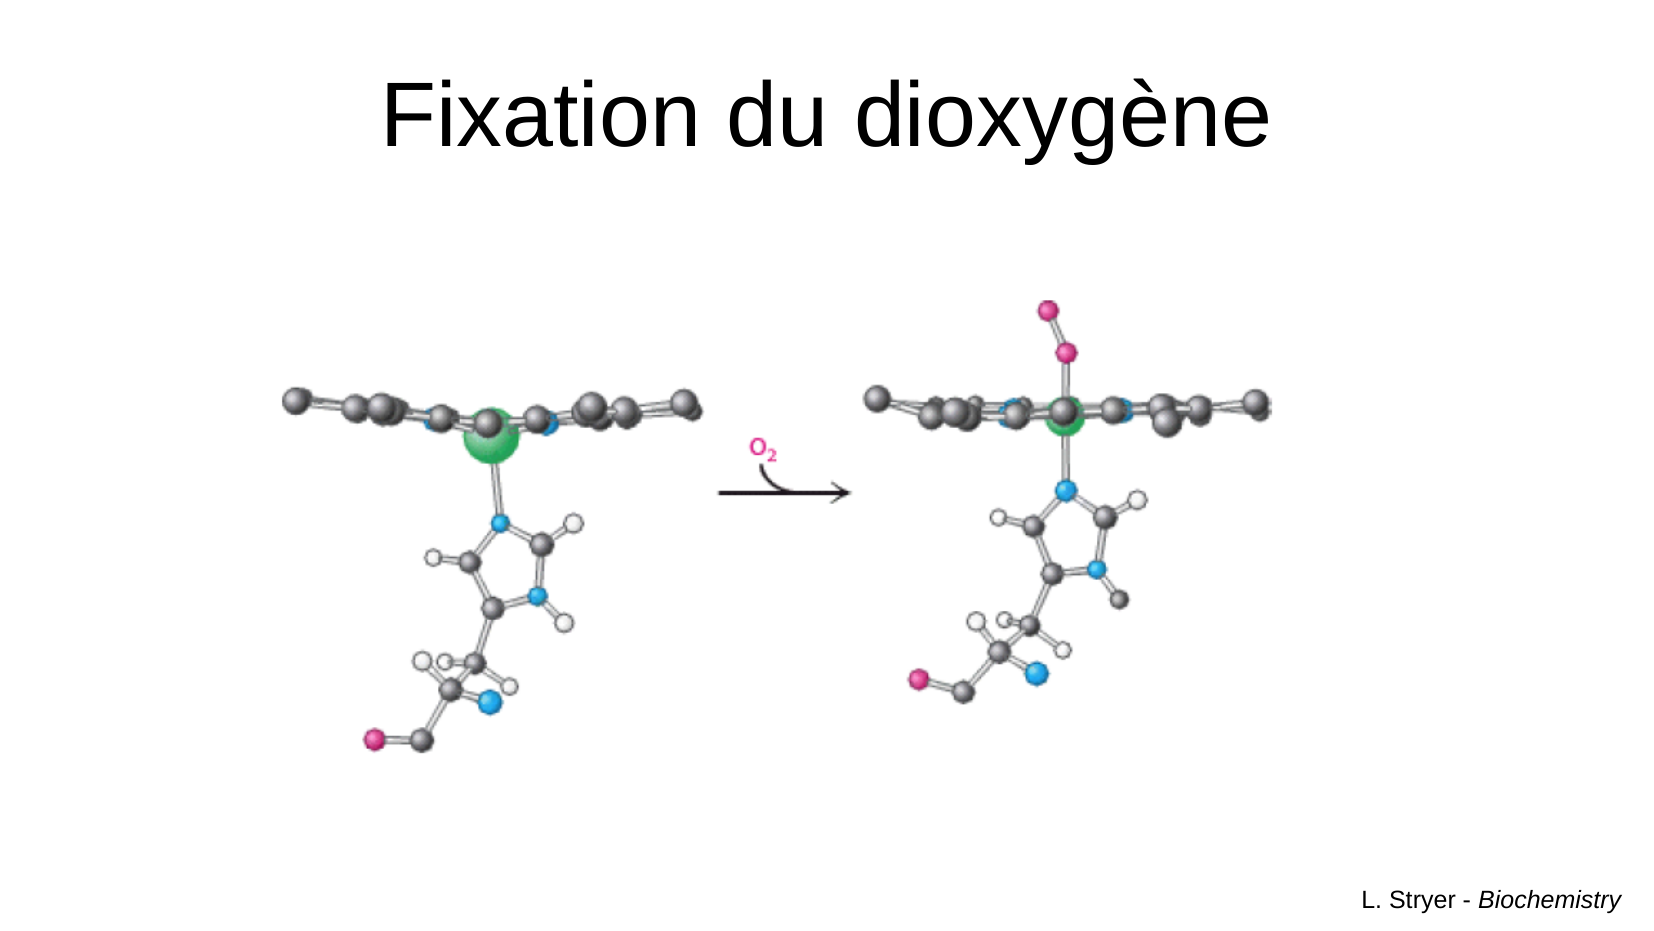

# Fixation du dioxygène
L. Stryer - Biochemistry